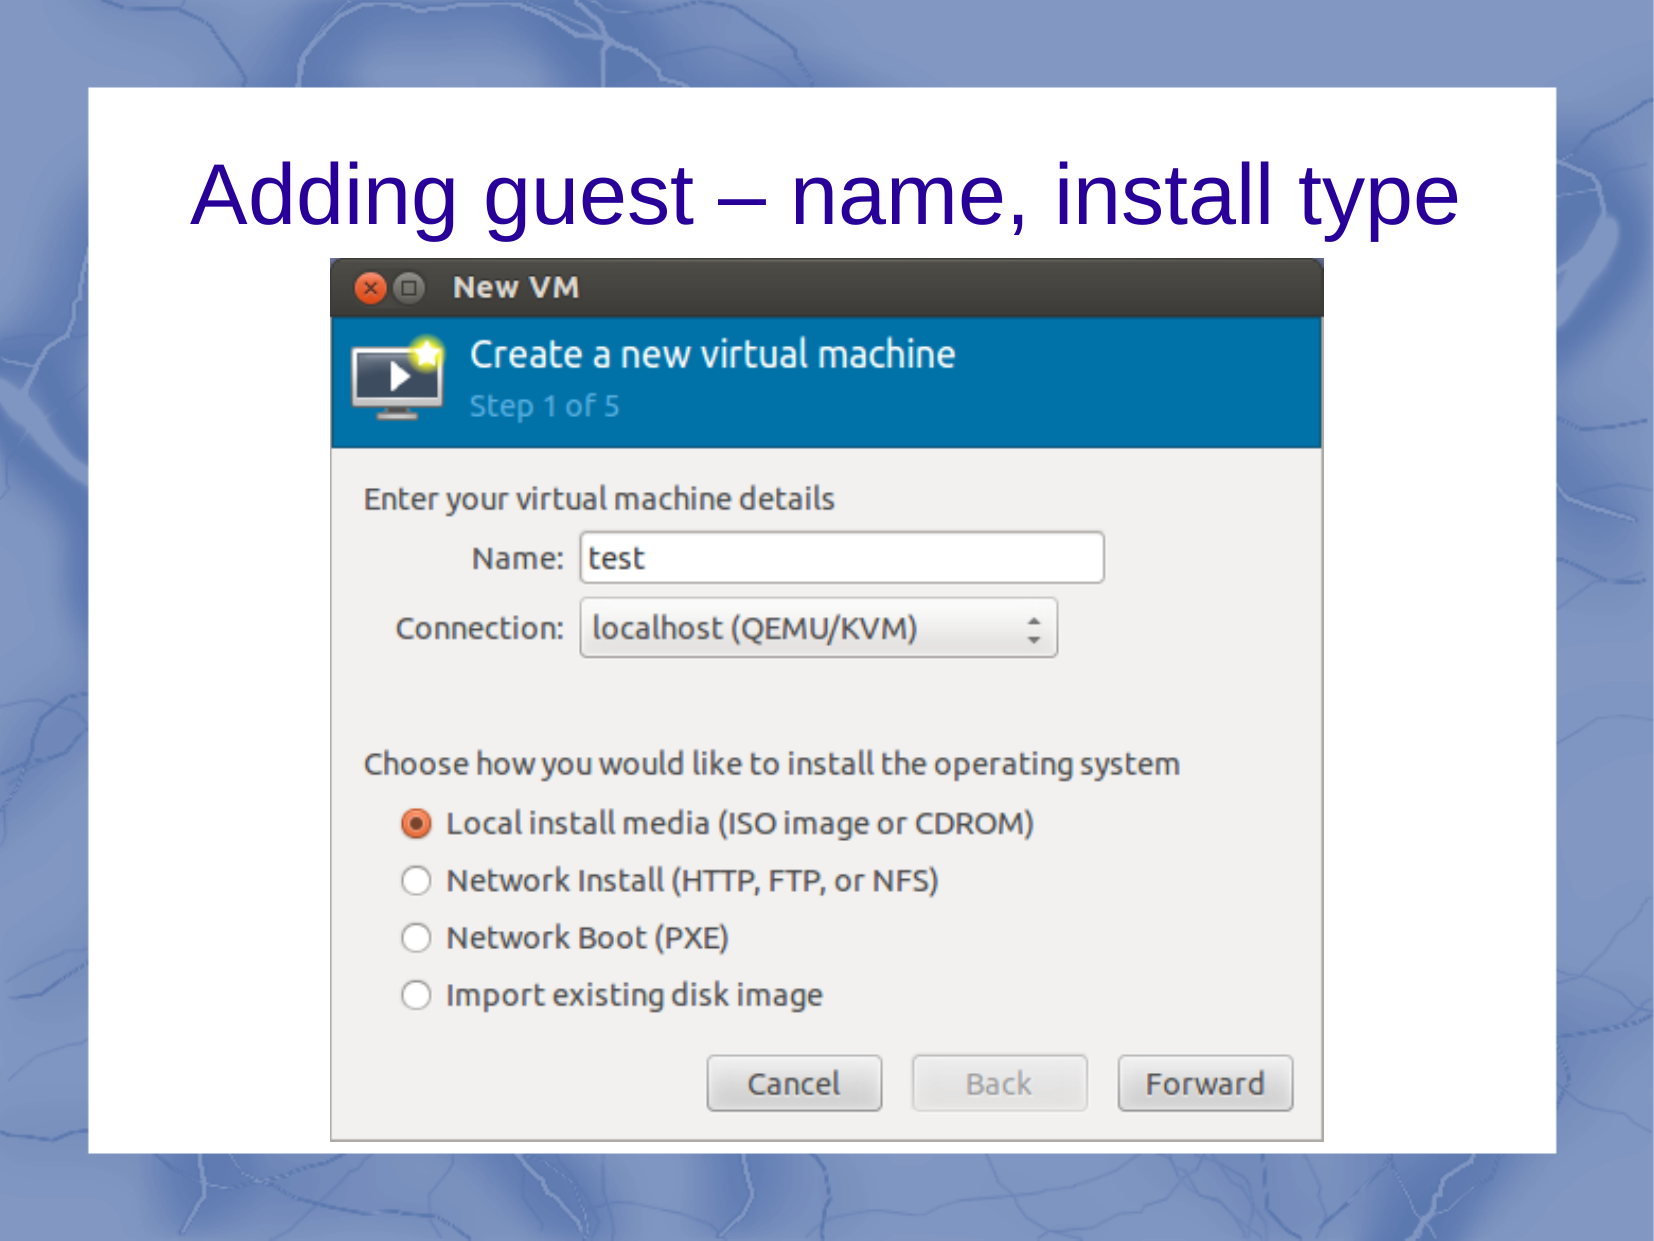

# Adding guest – name, install type